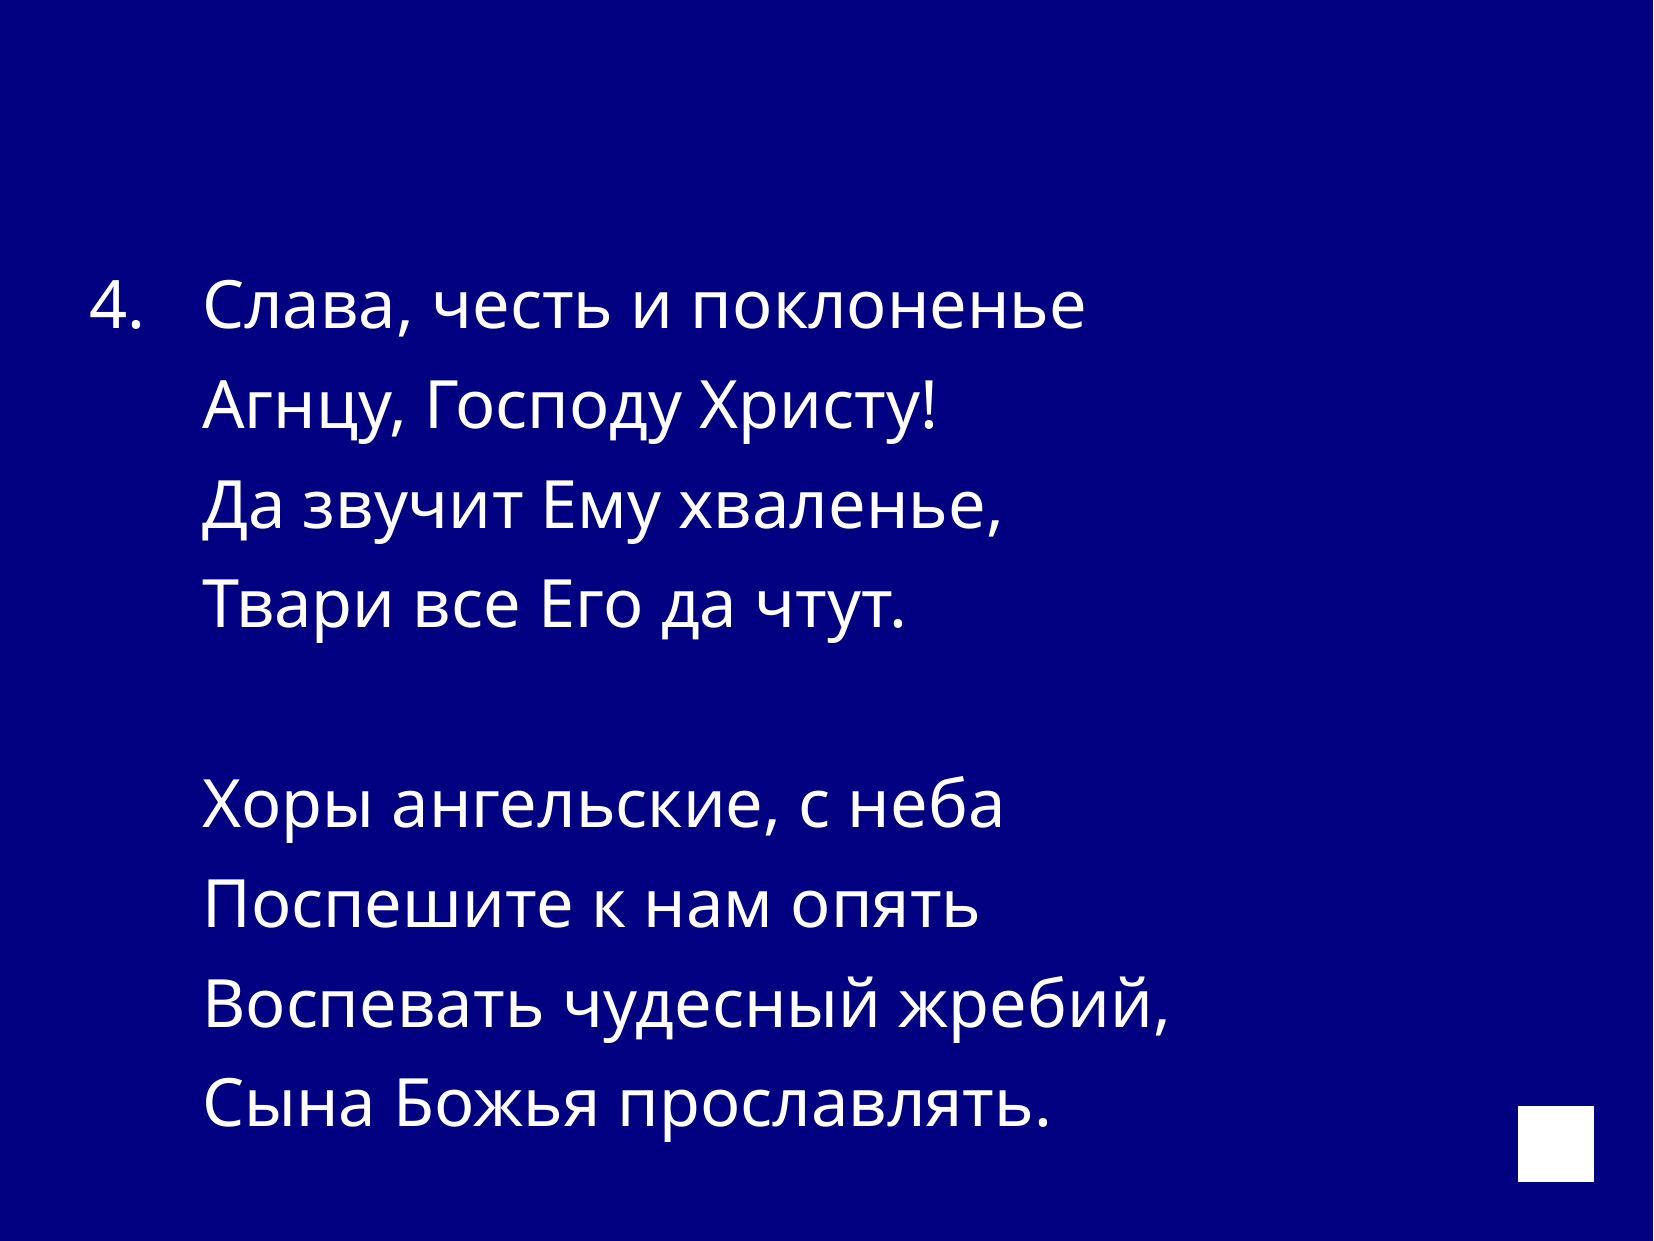

4.	Слава, честь и поклоненье
	Агнцу, Господу Христу!
	Да звучит Ему хваленье,
	Твари все Его да чтут.
	Хоры ангельские, с неба
	Поспешите к нам опять
	Воспевать чудесный жребий,
	Сына Божья прославлять.